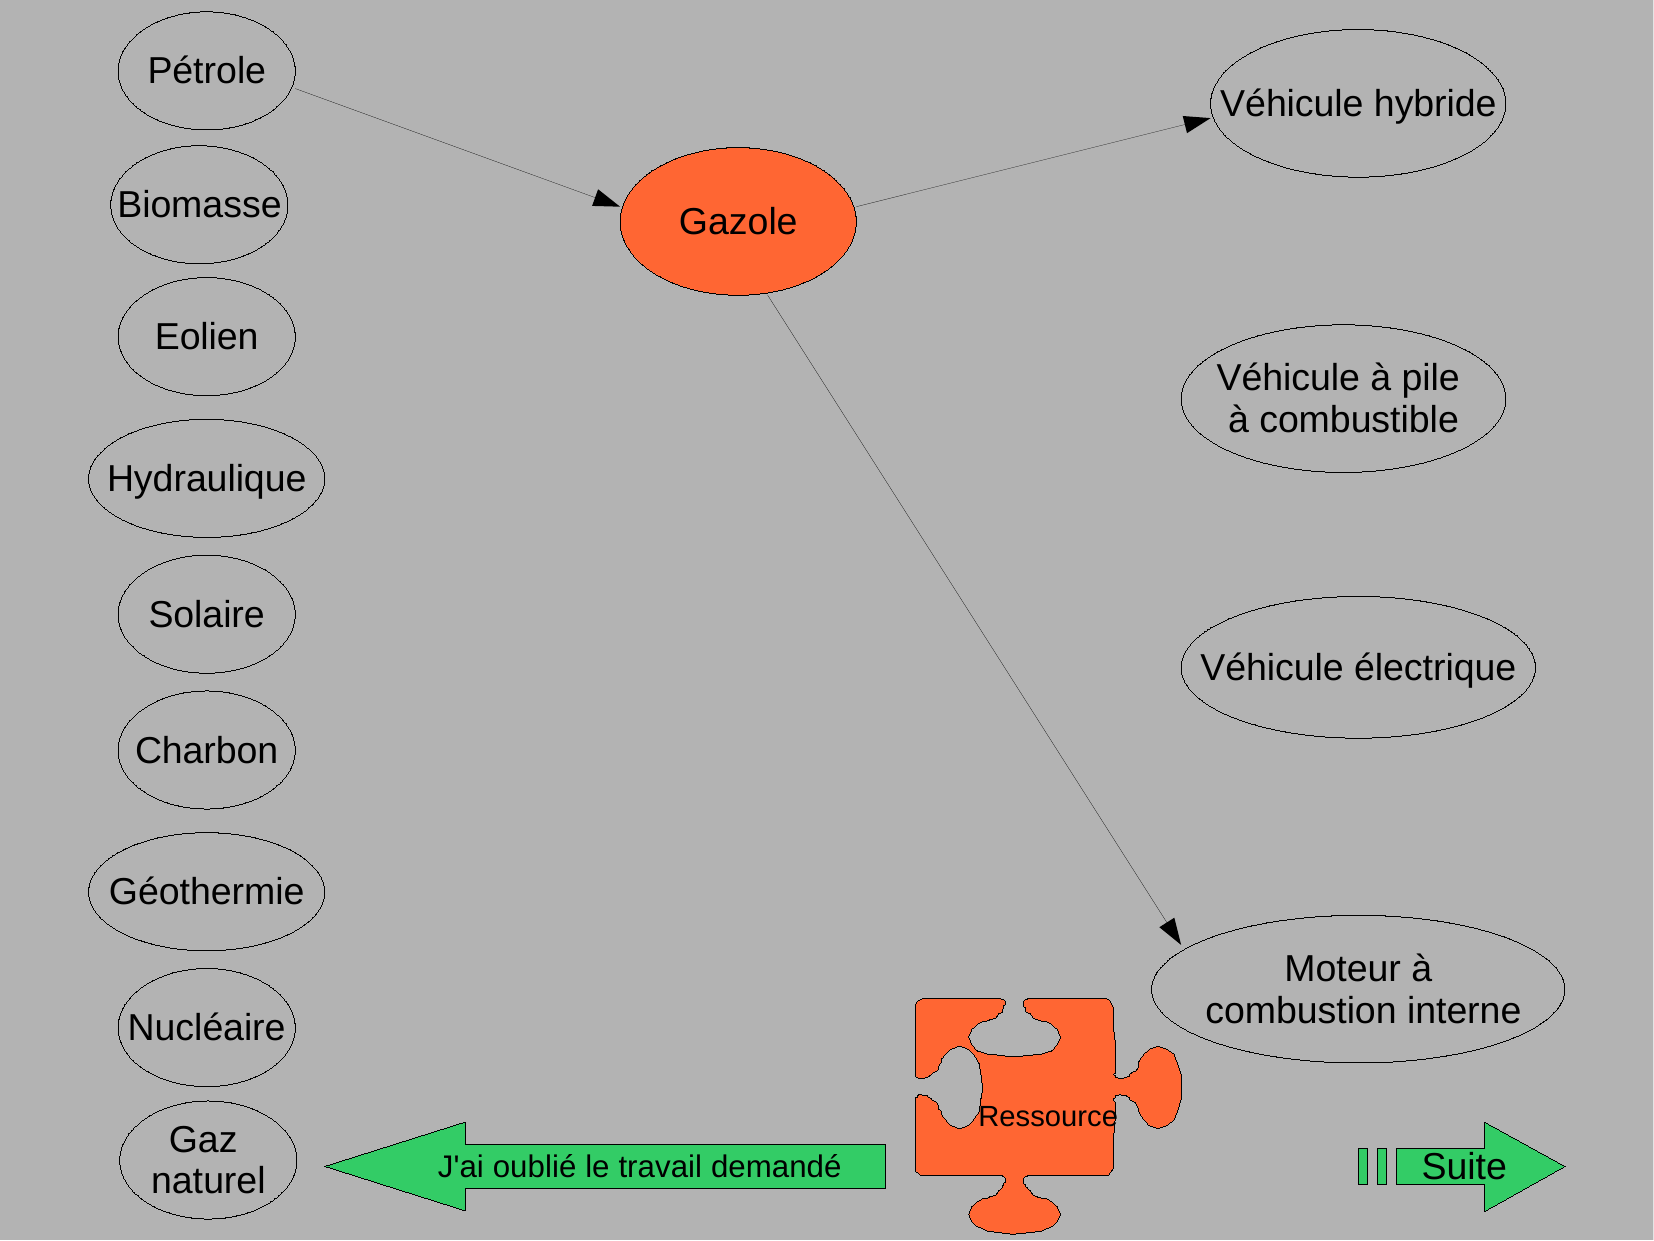

Pétrole
Véhicule hybride
Biomasse
Gazole
Eolien
Véhicule à pile
à combustible
Hydraulique
Solaire
Véhicule électrique
Charbon
Géothermie
Moteur à
 combustion interne
Nucléaire
Ressource
Gaz
naturel
J'ai oublié le travail demandé
Suite